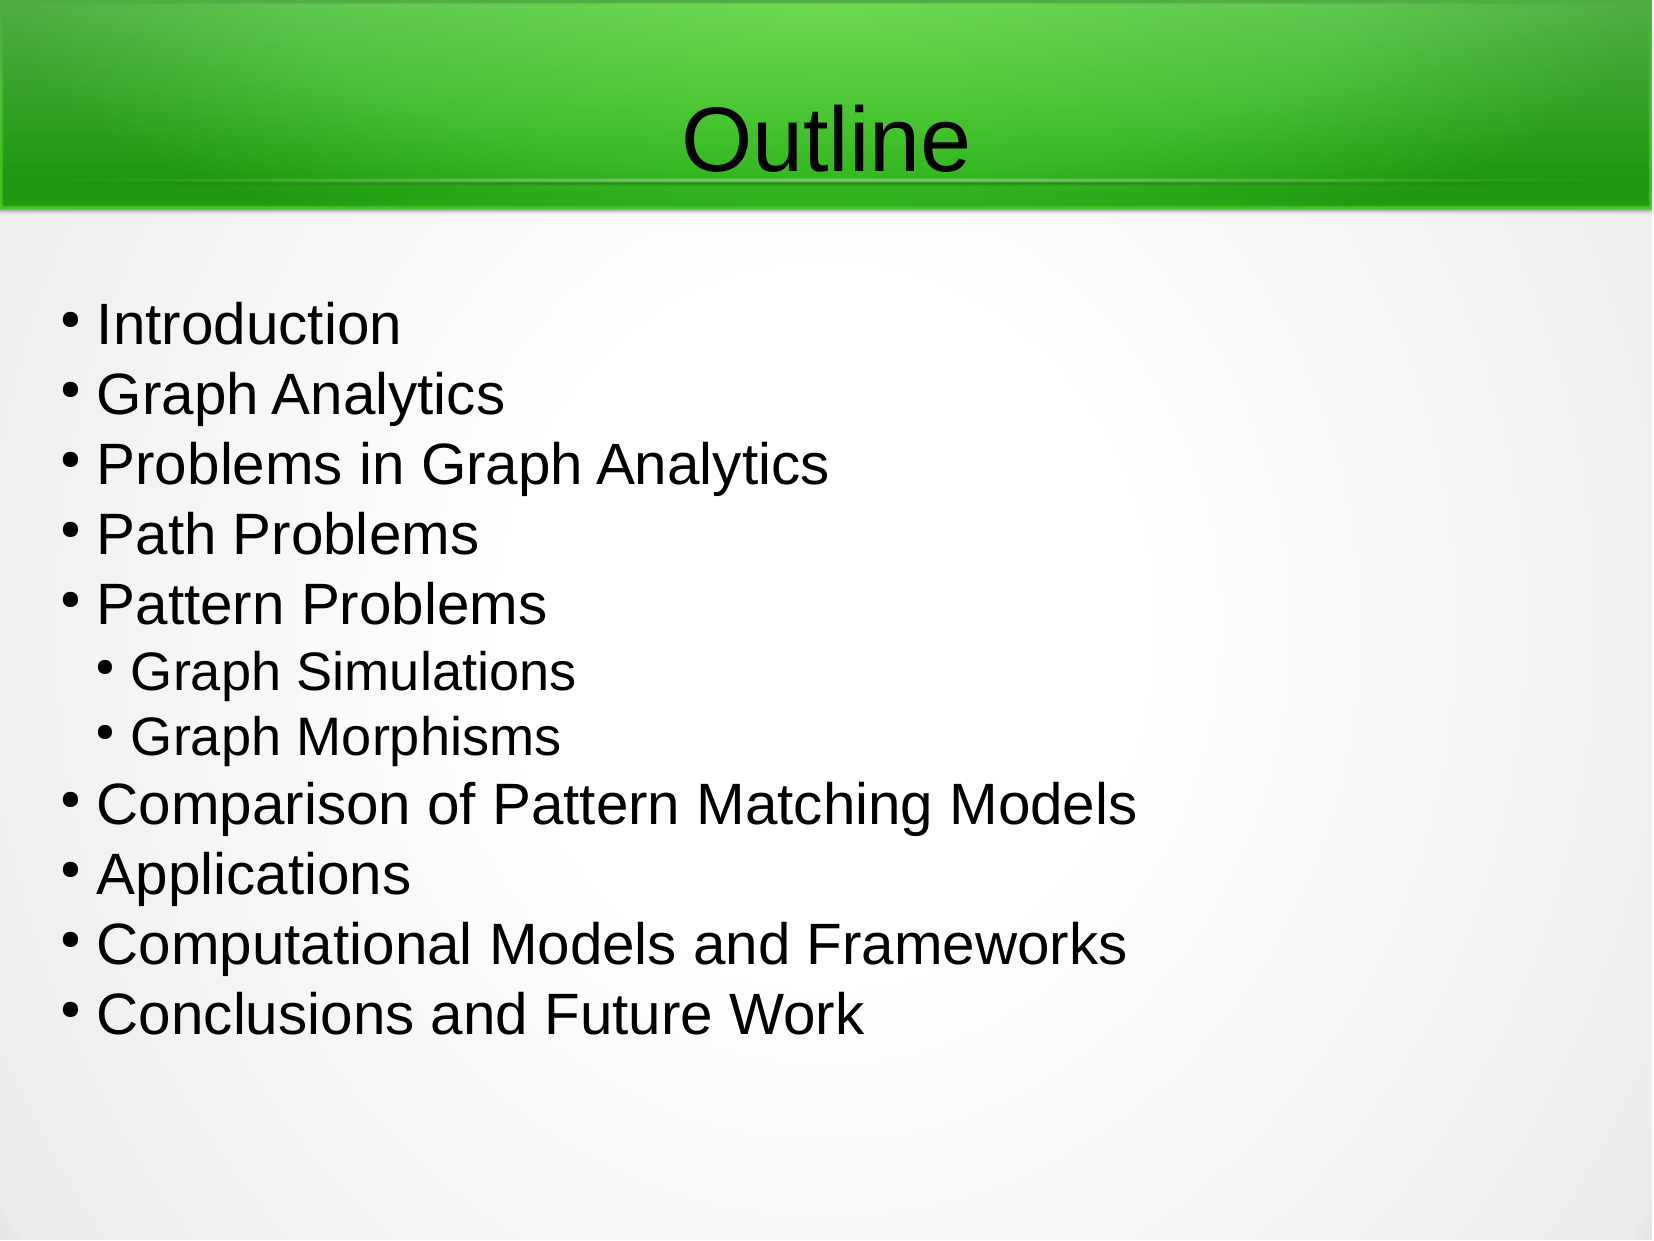

Outline
 Introduction
 Graph Analytics
 Problems in Graph Analytics
 Path Problems
 Pattern Problems
Graph Simulations
Graph Morphisms
 Comparison of Pattern Matching Models
 Applications
 Computational Models and Frameworks
 Conclusions and Future Work